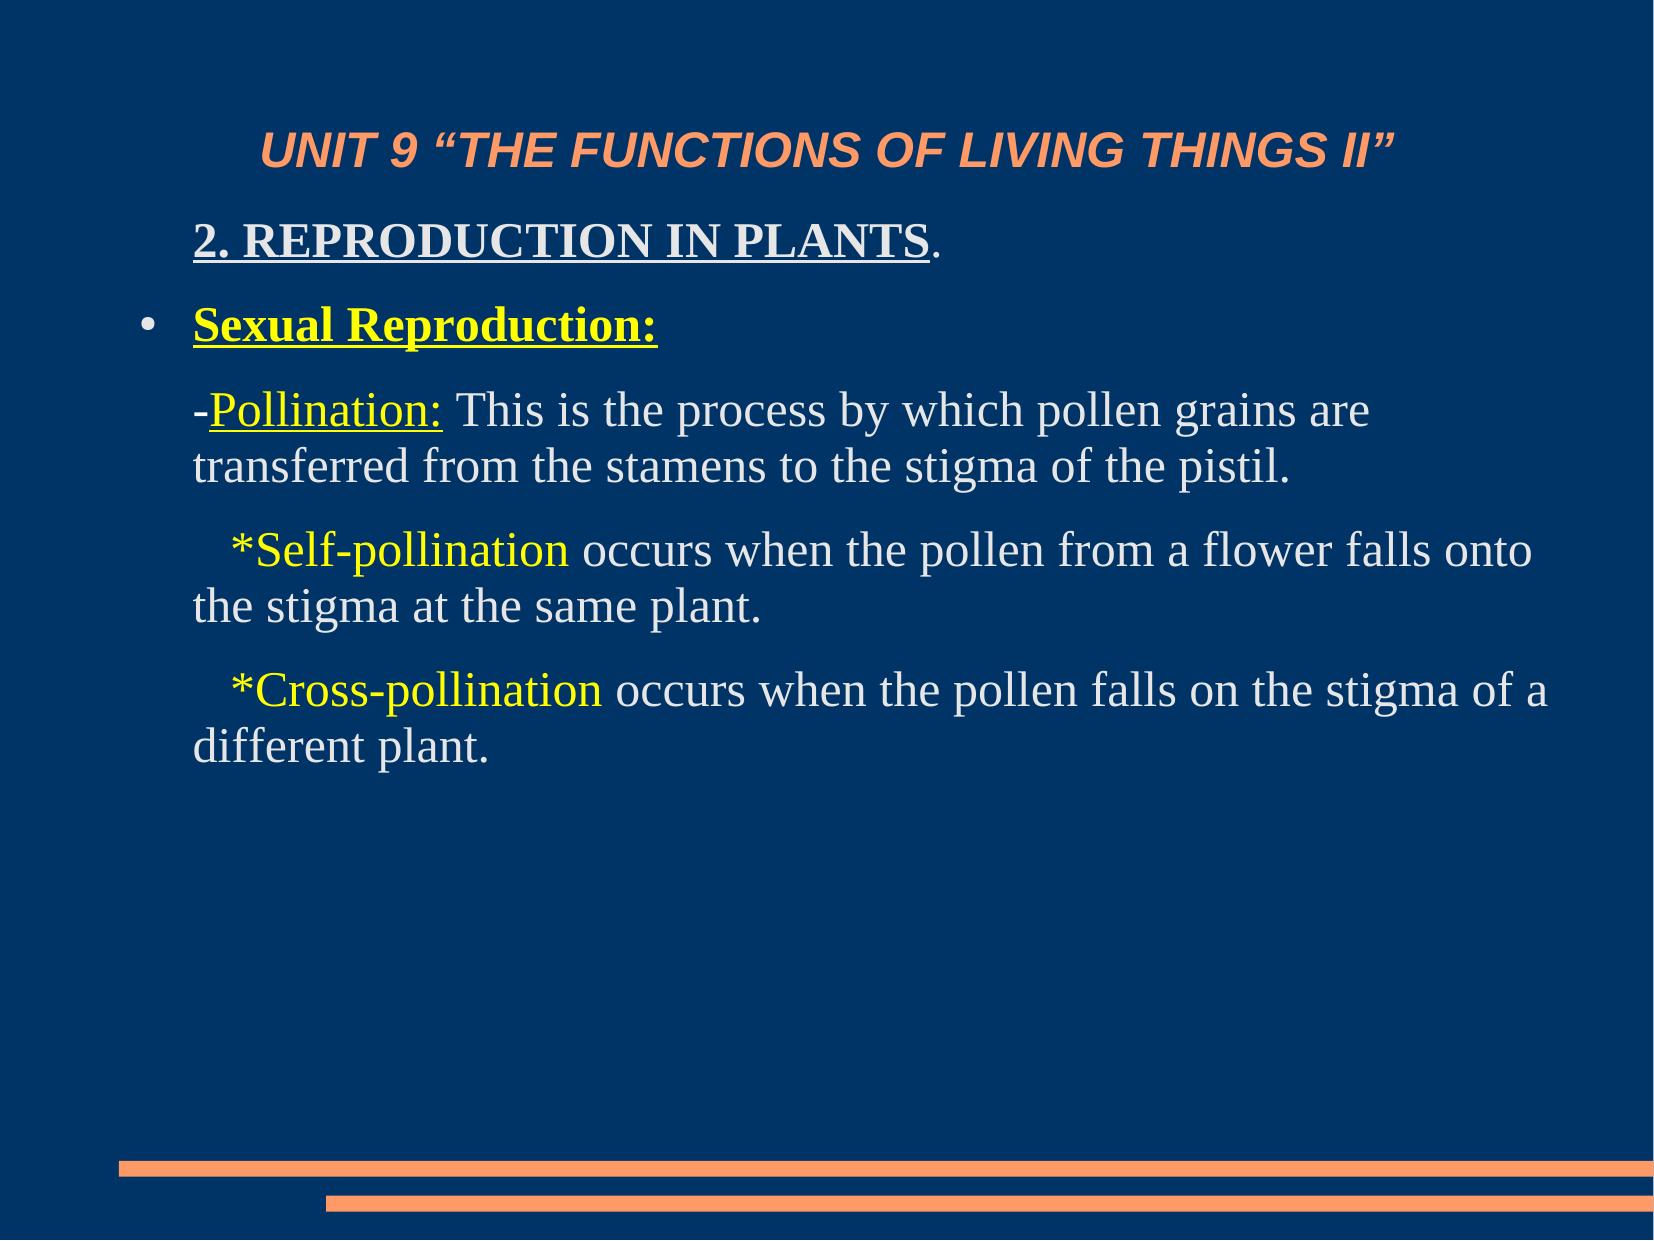

# UNIT 9 “THE FUNCTIONS OF LIVING THINGS II”
2. REPRODUCTION IN PLANTS.
Sexual Reproduction:
-Pollination: This is the process by which pollen grains are transferred from the stamens to the stigma of the pistil.
 *Self-pollination occurs when the pollen from a flower falls onto the stigma at the same plant.
 *Cross-pollination occurs when the pollen falls on the stigma of a different plant.